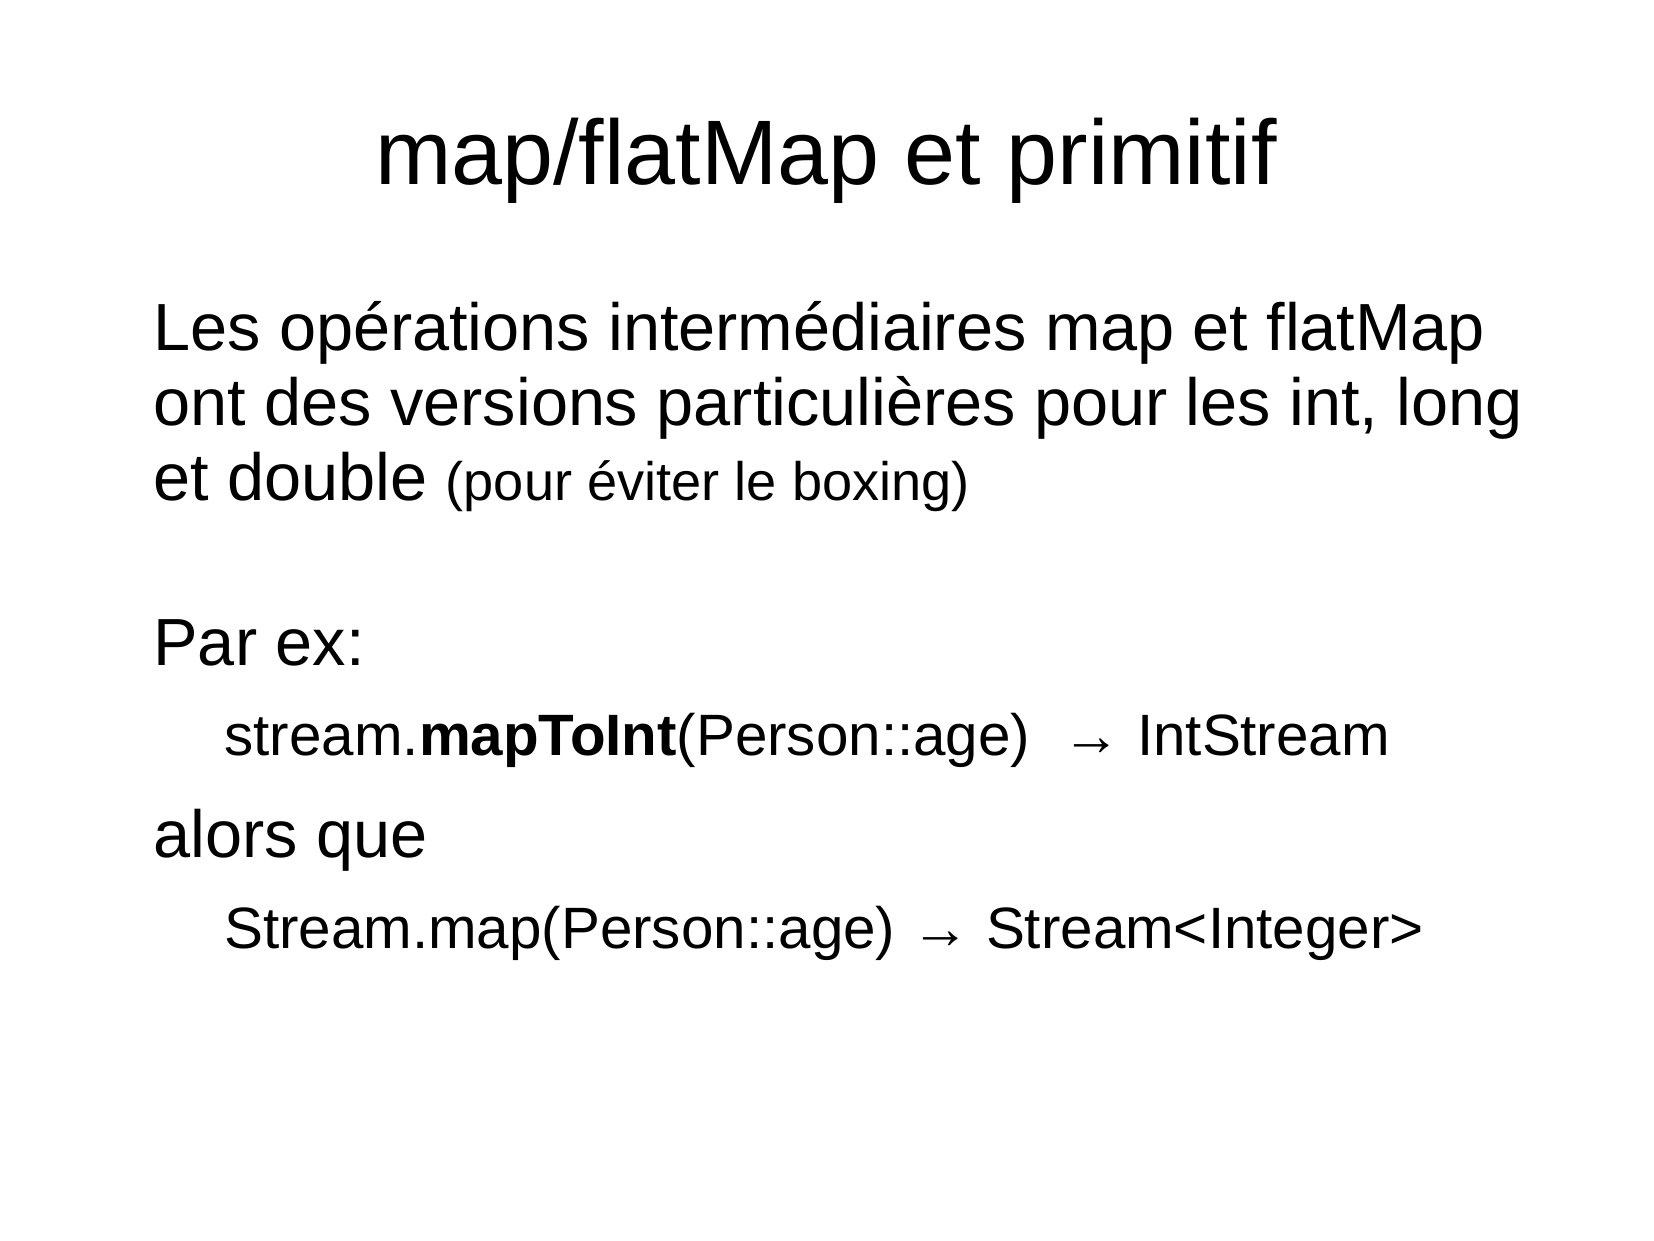

# map/flatMap et primitif
Les opérations intermédiaires map et flatMap ont des versions particulières pour les int, long et double (pour éviter le boxing)
Par ex:
stream.mapToInt(Person::age) → IntStream
alors que
Stream.map(Person::age) → Stream<Integer>